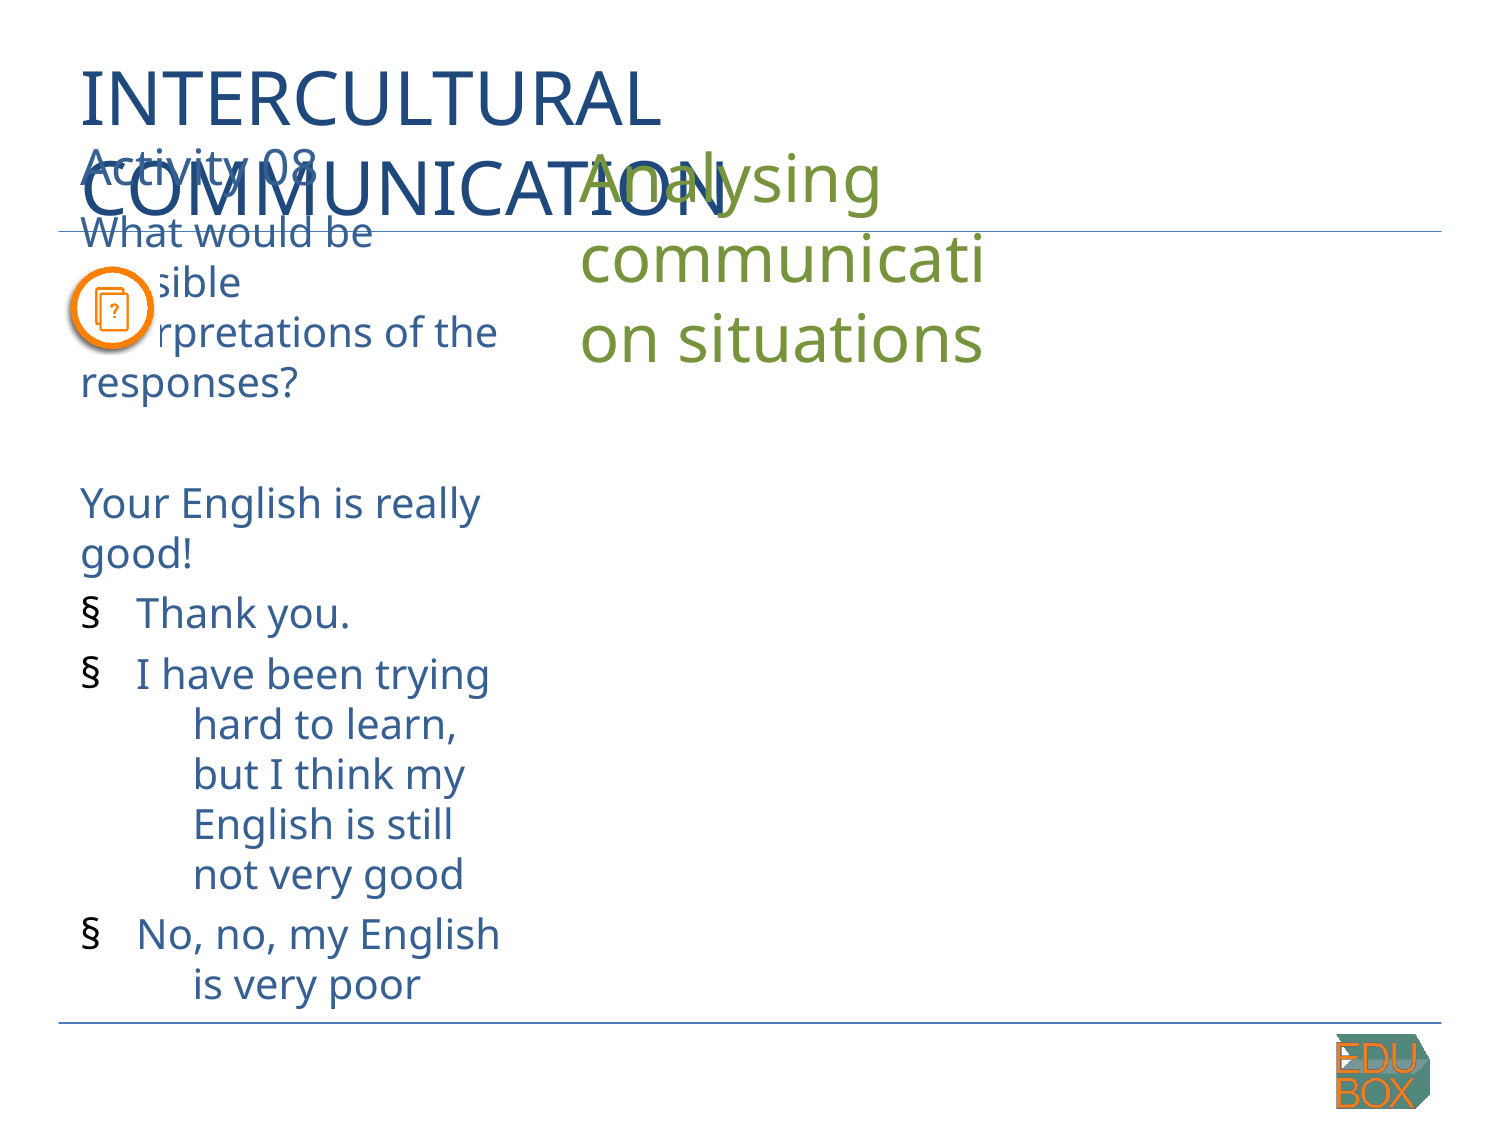

# INTERCULTURAL COMMUNICATION
Activity 08
What would be possible interpretations of the responses?
Your English is really good!
Thank you.
I have been trying hard to learn, but I think my English is still not very good
No, no, my English is very poor
Analysing communication situations